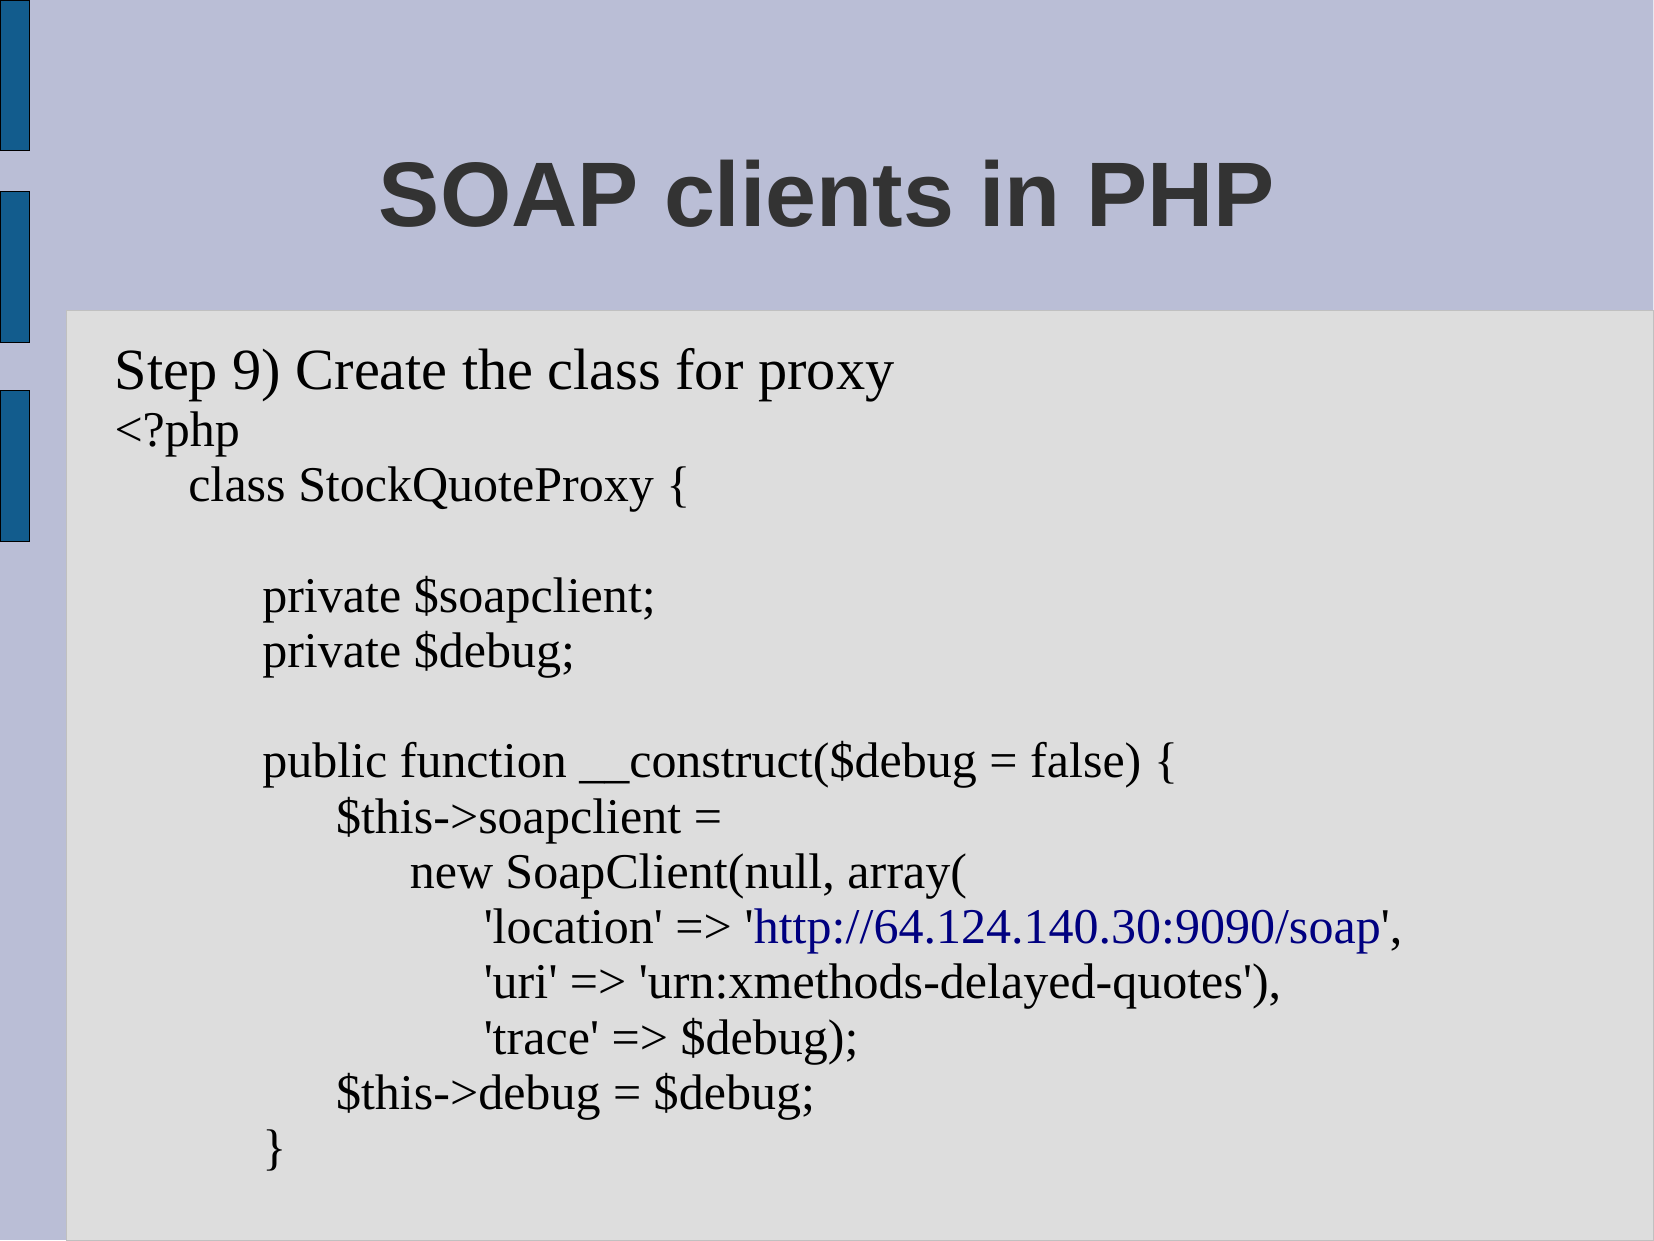

# SOAP clients in PHP
Step 9) Create the class for proxy
<?php
	class StockQuoteProxy {
		private $soapclient;
		private $debug;
		public function __construct($debug = false) {
			$this->soapclient =
				new SoapClient(null, array(
					'location' => 'http://64.124.140.30:9090/soap',
					'uri' => 'urn:xmethods-delayed-quotes'),
					'trace' => $debug);
			$this->debug = $debug;
		}